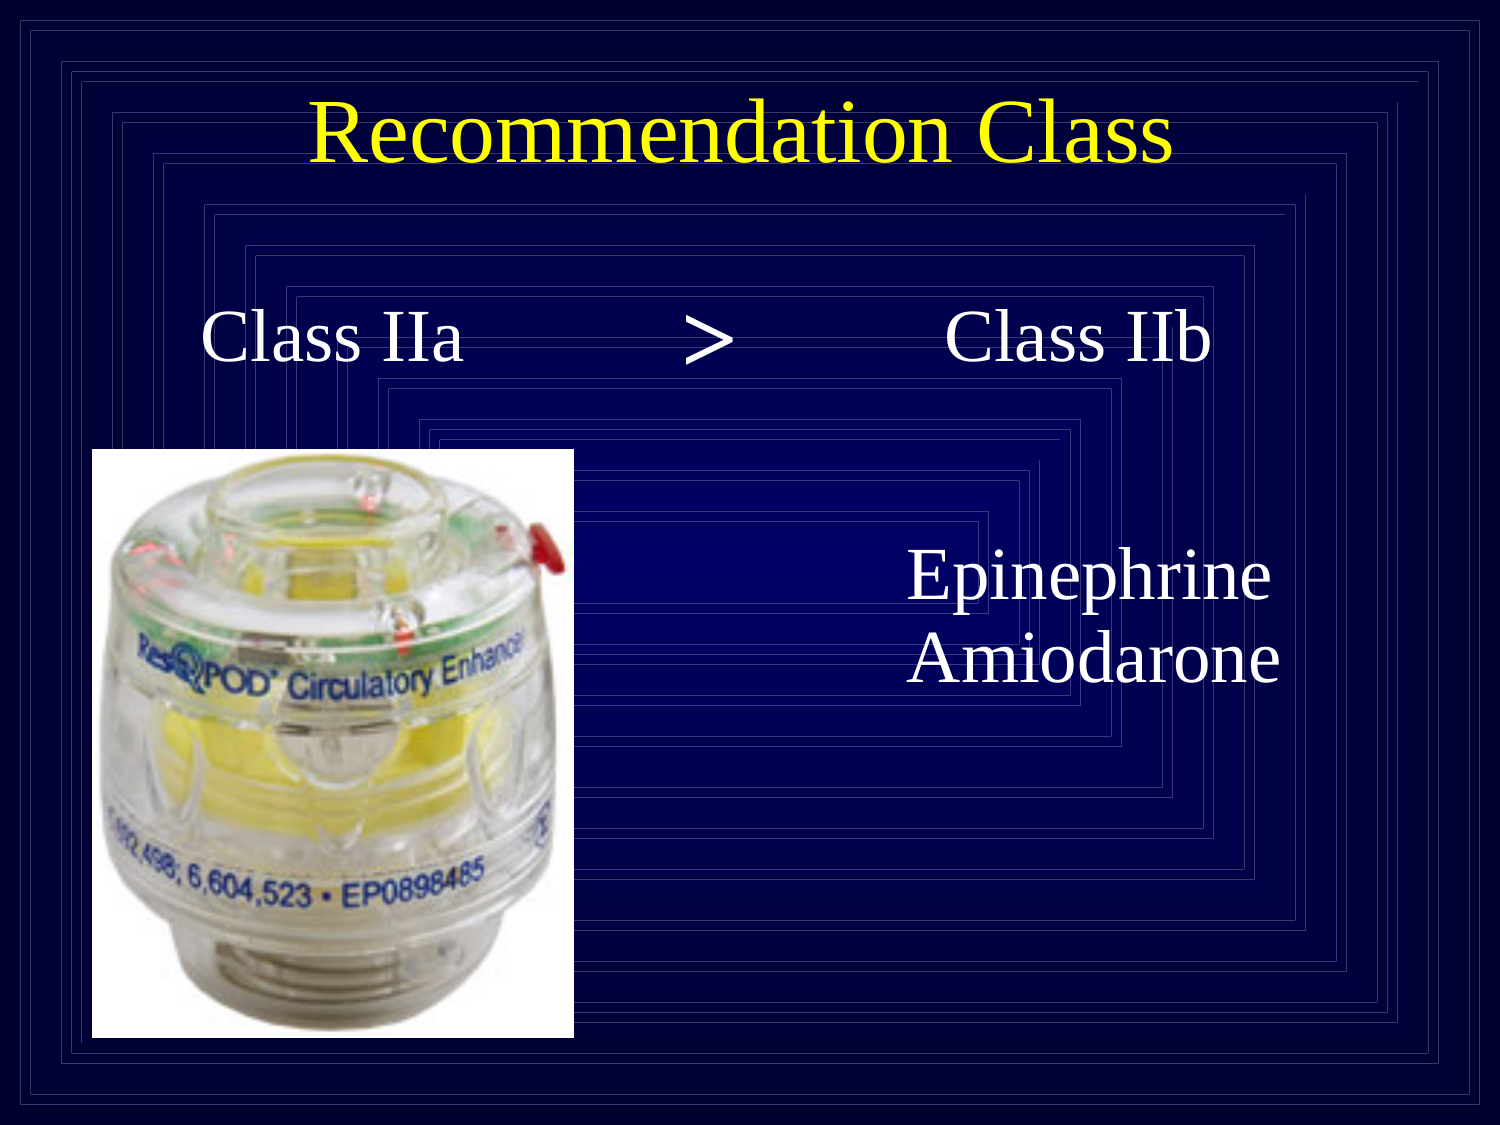

Recommendation Class
>
Class IIa
Class IIb
Epinephrine
Amiodarone